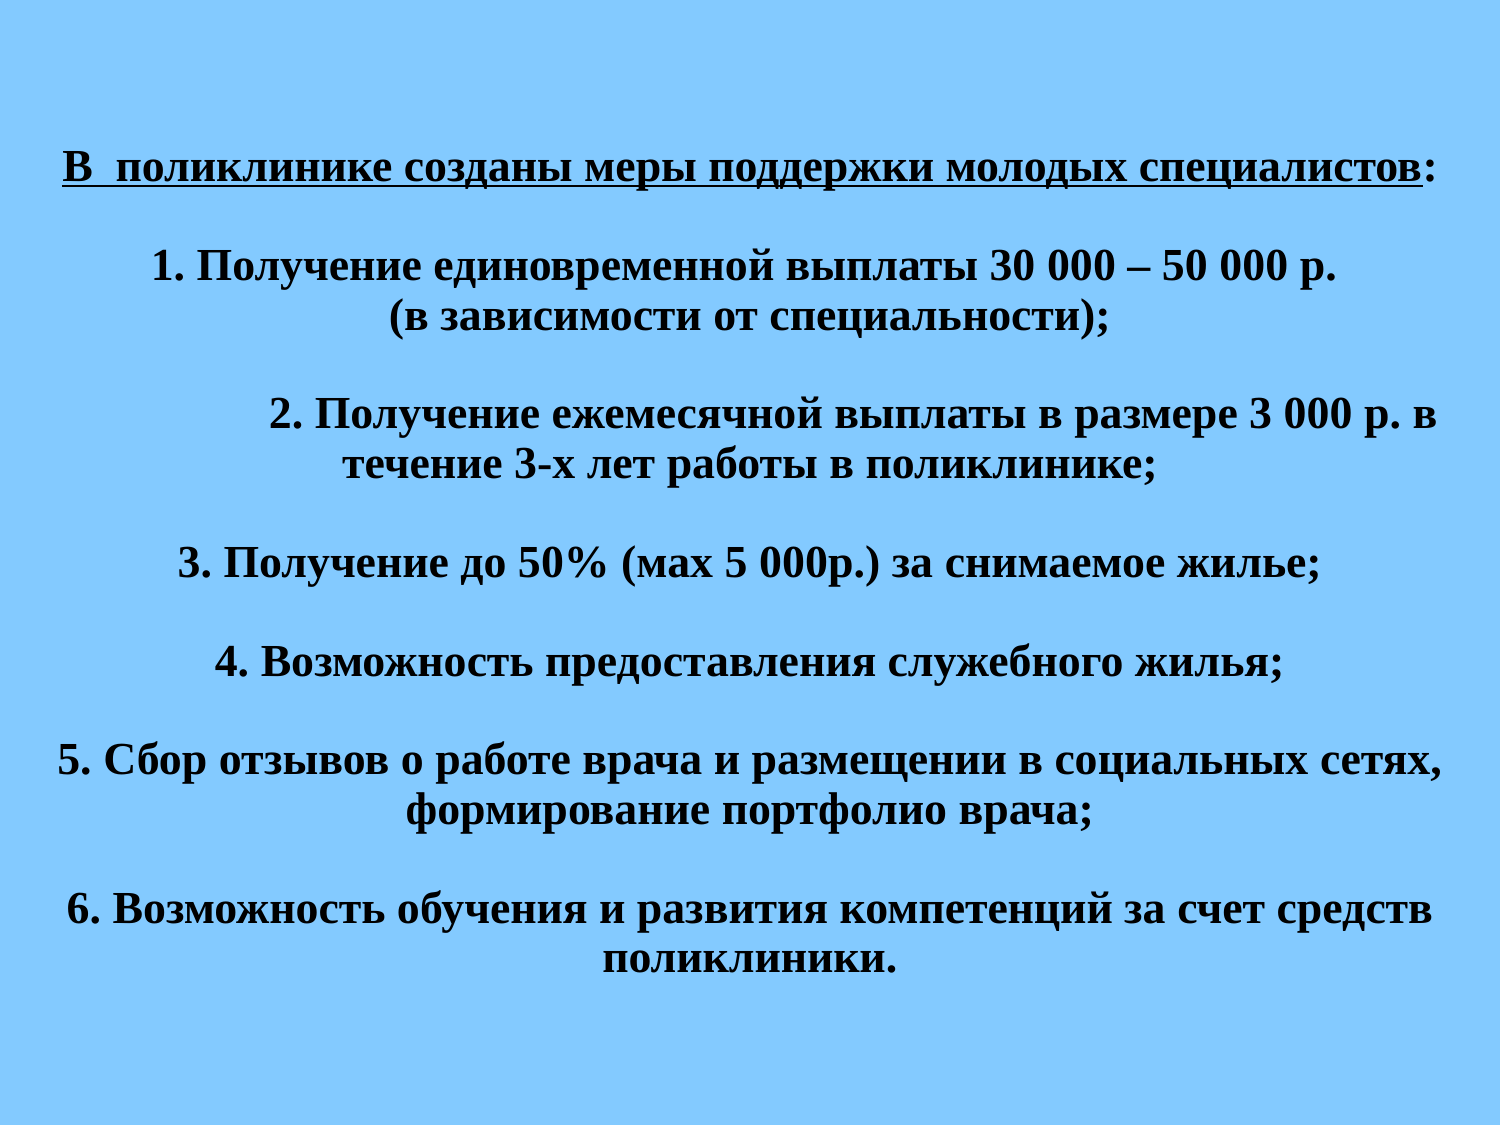

# В поликлинике созданы меры поддержки молодых специалистов: 1. Получение единовременной выплаты 30 000 – 50 000 р. (в зависимости от специальности); 2. Получение ежемесячной выплаты в размере 3 000 р. в течение 3-х лет работы в поликлинике; 3. Получение до 50% (мах 5 000р.) за снимаемое жилье; 4. Возможность предоставления служебного жилья; 5. Сбор отзывов о работе врача и размещении в социальных сетях, формирование портфолио врача; 6. Возможность обучения и развития компетенций за счет средств поликлиники.